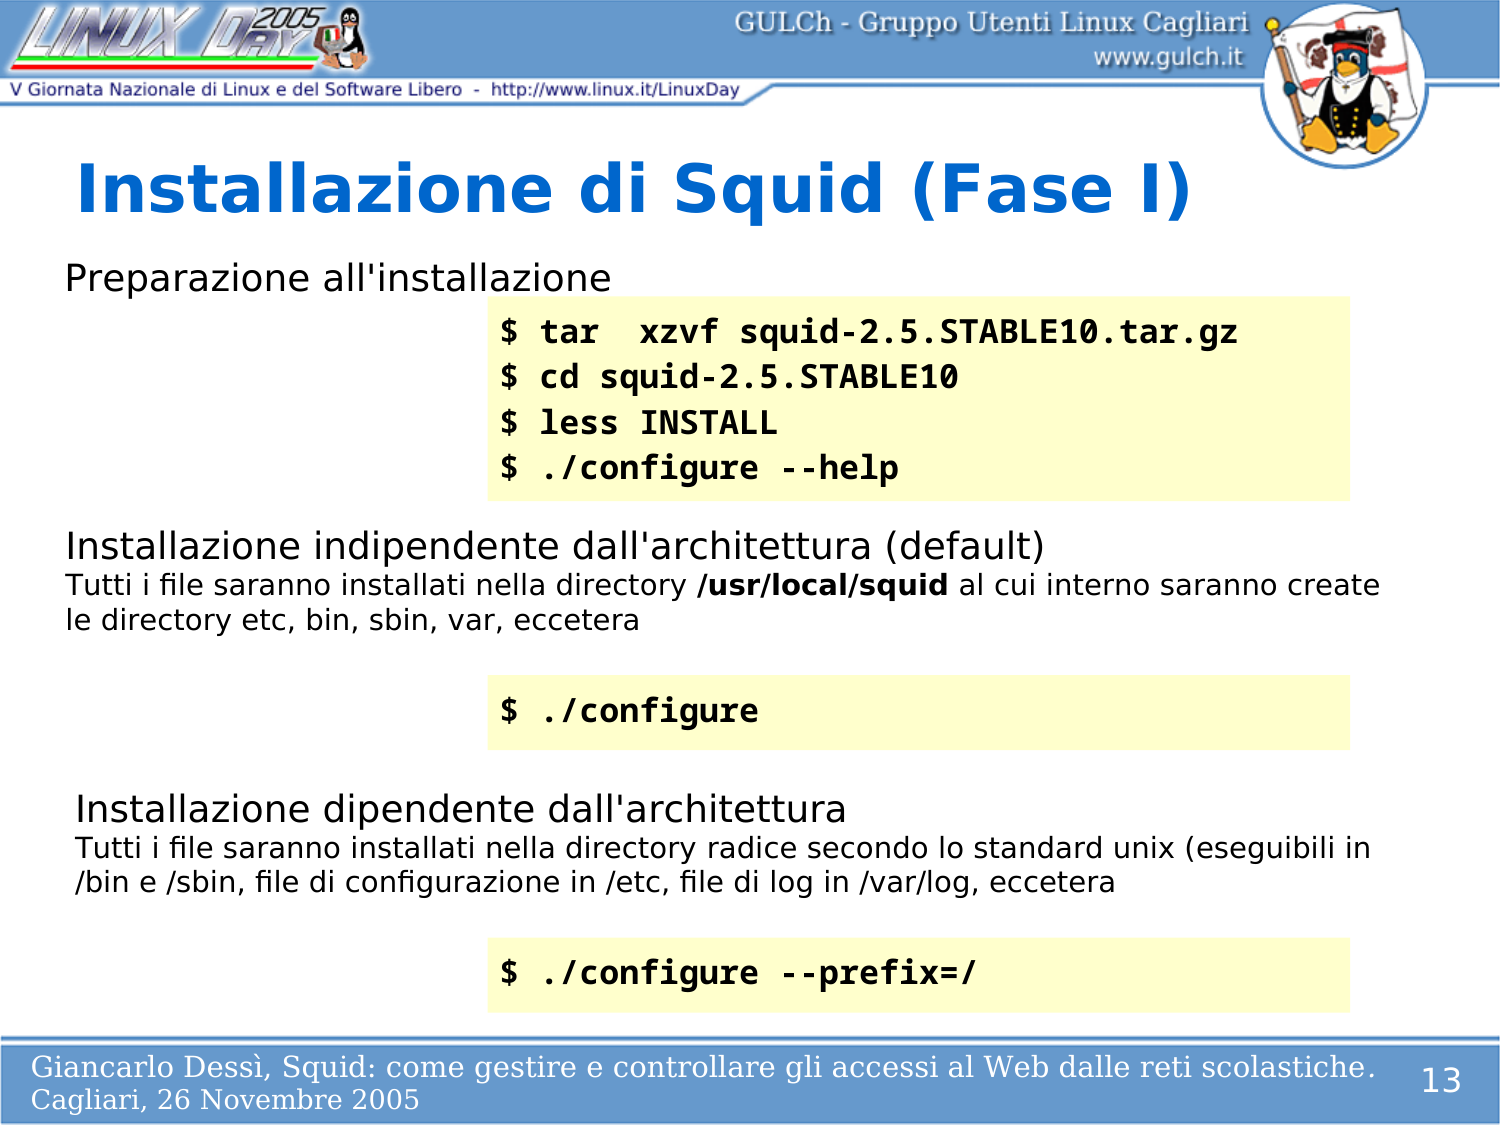

Installazione di Squid (Fase I)
Preparazione all'installazione
$ tar xzvf squid-2.5.STABLE10.tar.gz
$ cd squid-2.5.STABLE10
$ less INSTALL
$ ./configure --help
Installazione indipendente dall'architettura (default)
Tutti i file saranno installati nella directory /usr/local/squid al cui interno saranno create
le directory etc, bin, sbin, var, eccetera
$ ./configure
Installazione dipendente dall'architettura
Tutti i file saranno installati nella directory radice secondo lo standard unix (eseguibili in
/bin e /sbin, file di configurazione in /etc, file di log in /var/log, eccetera
$ ./configure --prefix=/